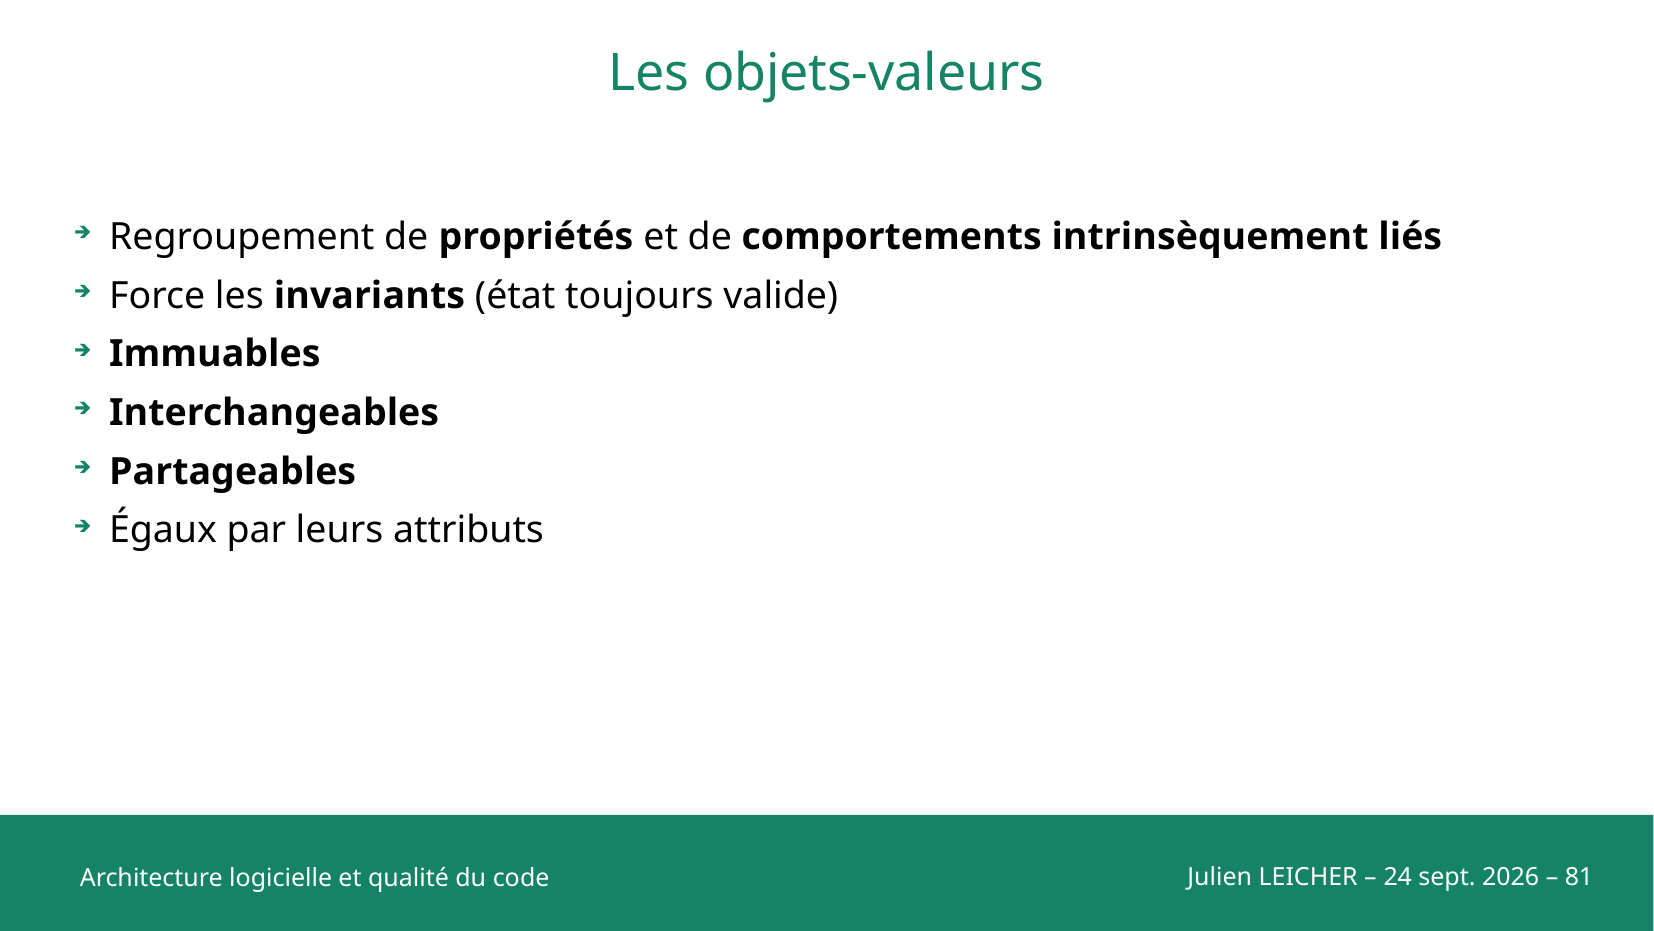

Les objets-valeurs
Regroupement de propriétés et de comportements intrinsèquement liés
Force les invariants (état toujours valide)
Immuables
Interchangeables
Partageables
Égaux par leurs attributs
Julien LEICHER – –
Architecture logicielle et qualité du code